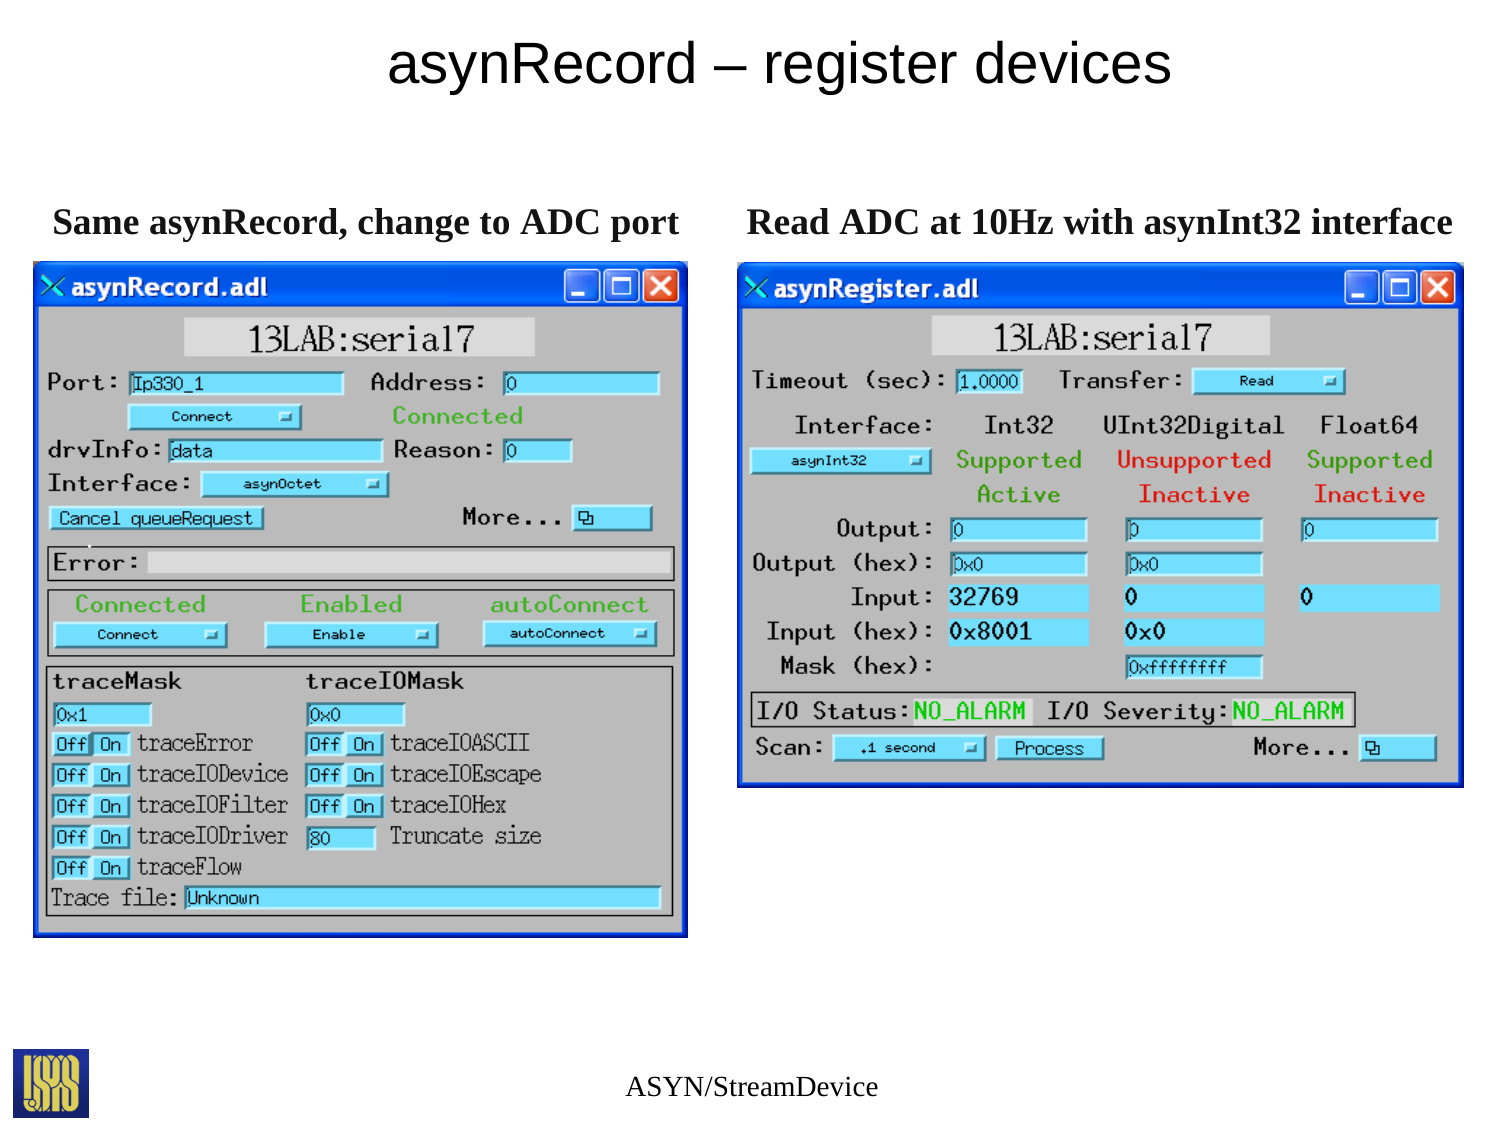

# asynRecord – register devices
Same asynRecord, change to ADC port
Read ADC at 10Hz with asynInt32 interface